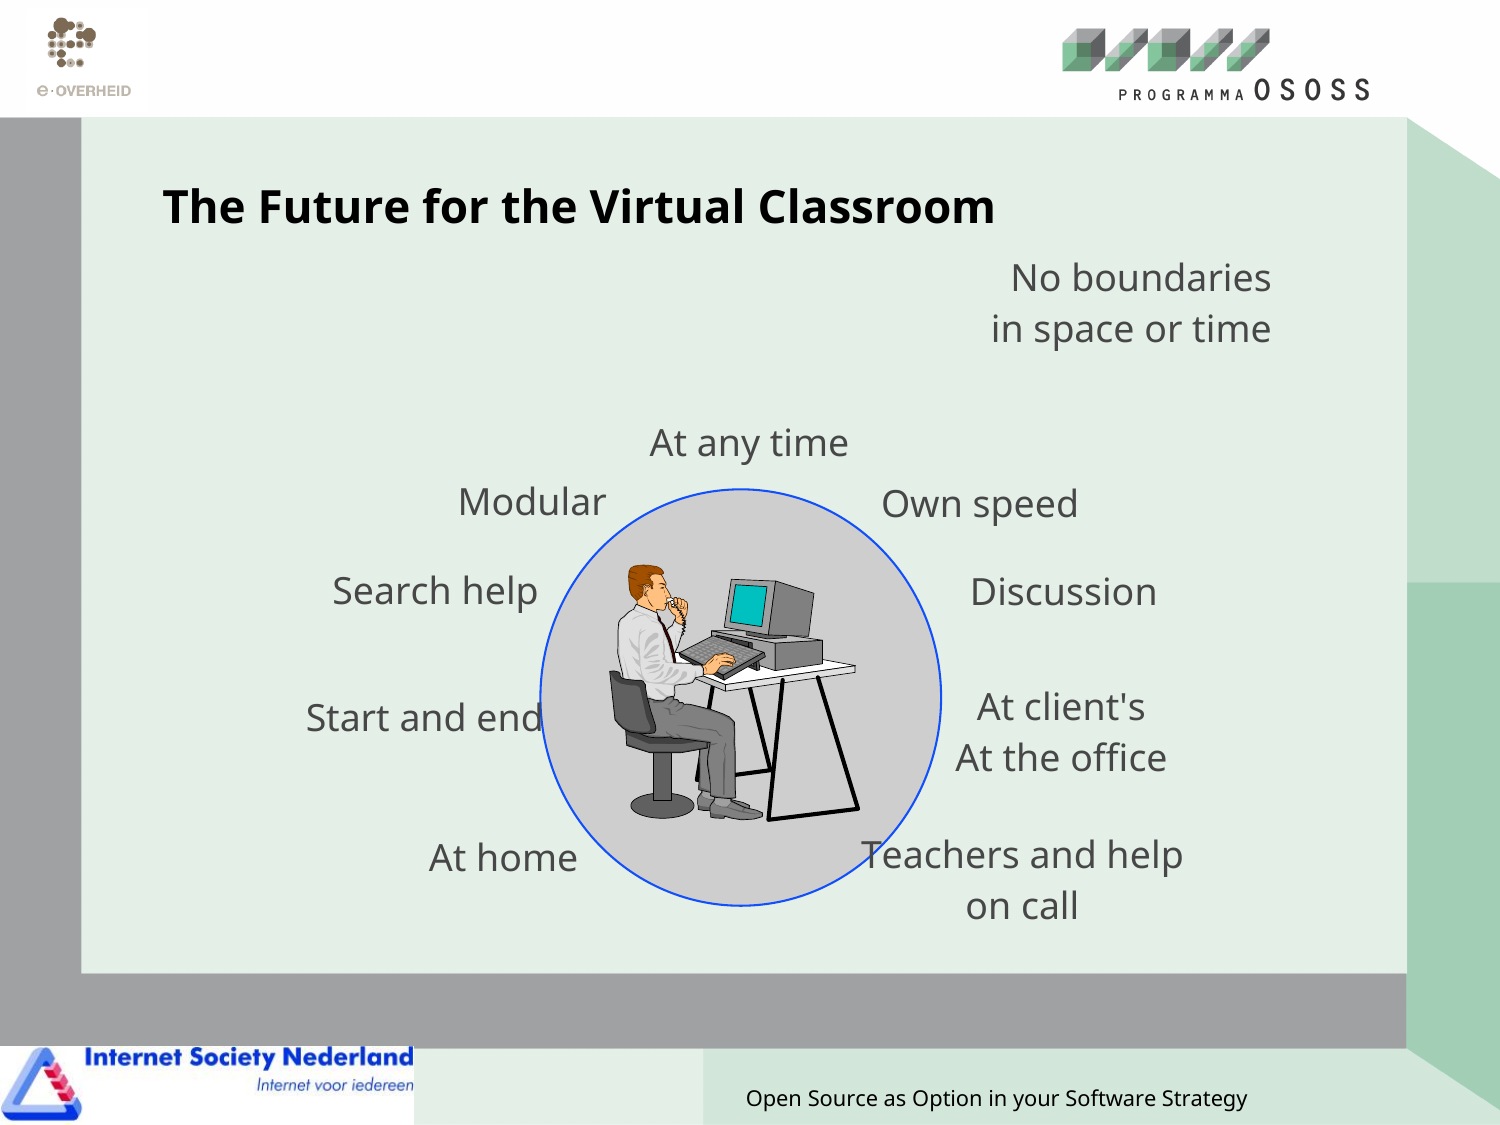

# The Future for the Virtual Classroom
No boundaries
in space or time
At any time
Modular
Own speed
Search help
Discussion
At client's
At the office
Start and end
Teachers and help
on call
At home